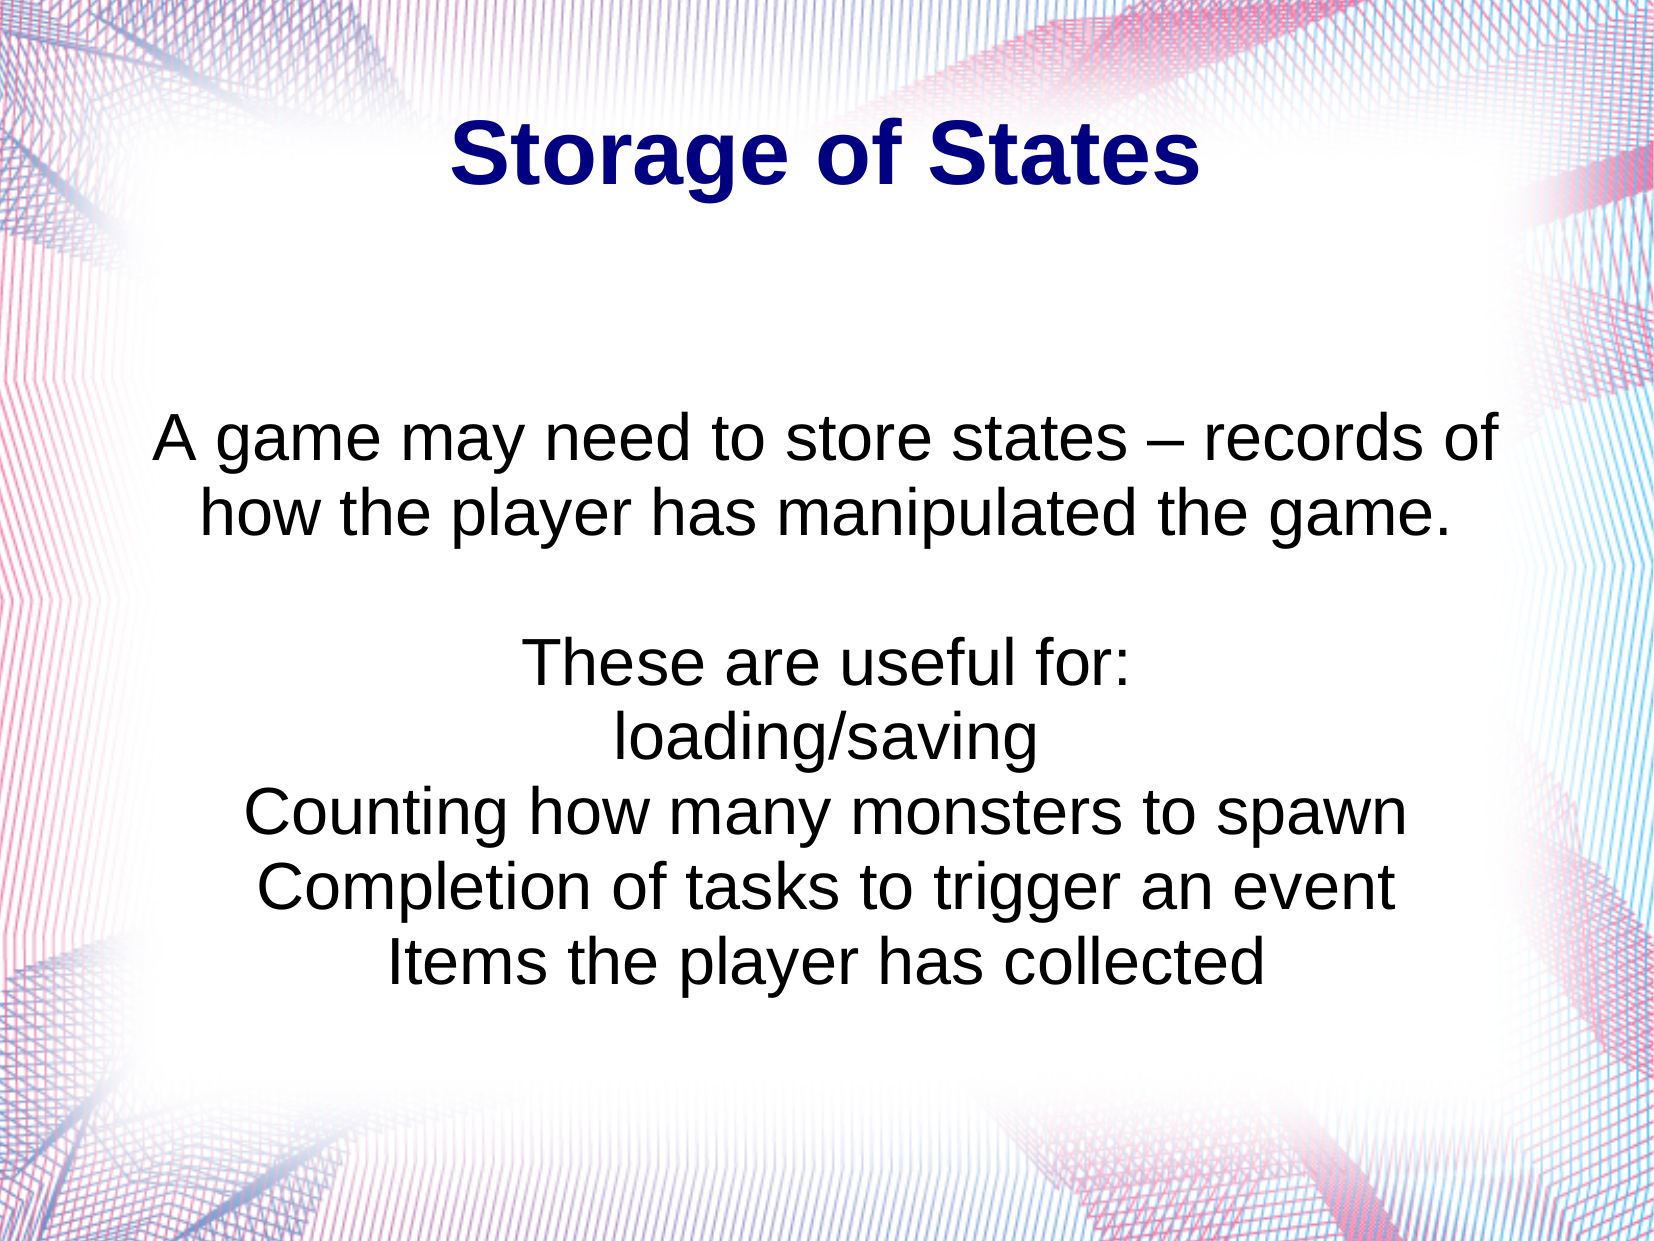

# Storage of States
A game may need to store states – records of how the player has manipulated the game.
These are useful for:
loading/saving
Counting how many monsters to spawn
Completion of tasks to trigger an event
Items the player has collected